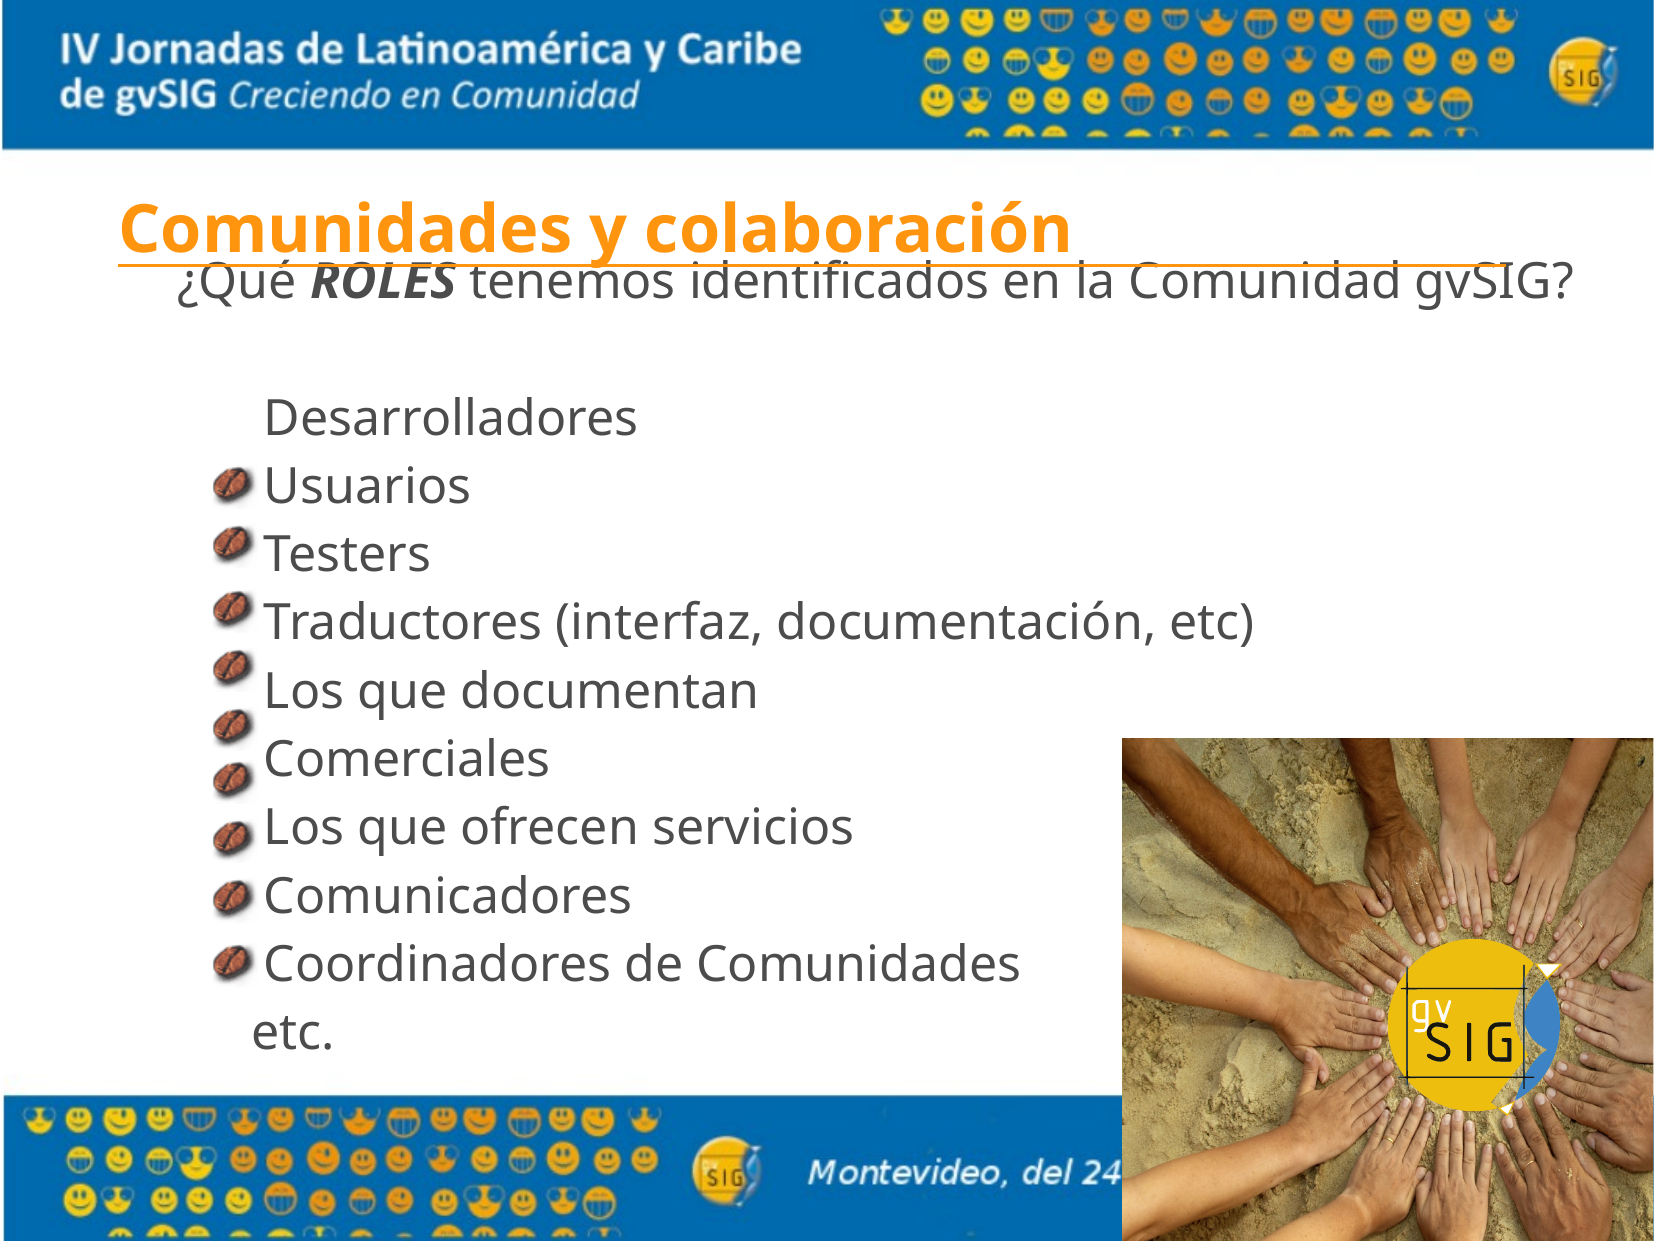

Comunidades y colaboración
# ¿Qué ROLES tenemos identificados en la Comunidad gvSIG? Desarrolladores Usuarios Testers Traductores (interfaz, documentación, etc) Los que documentan Comerciales Los que ofrecen servicios Comunicadores Coordinadores de Comunidades etc.